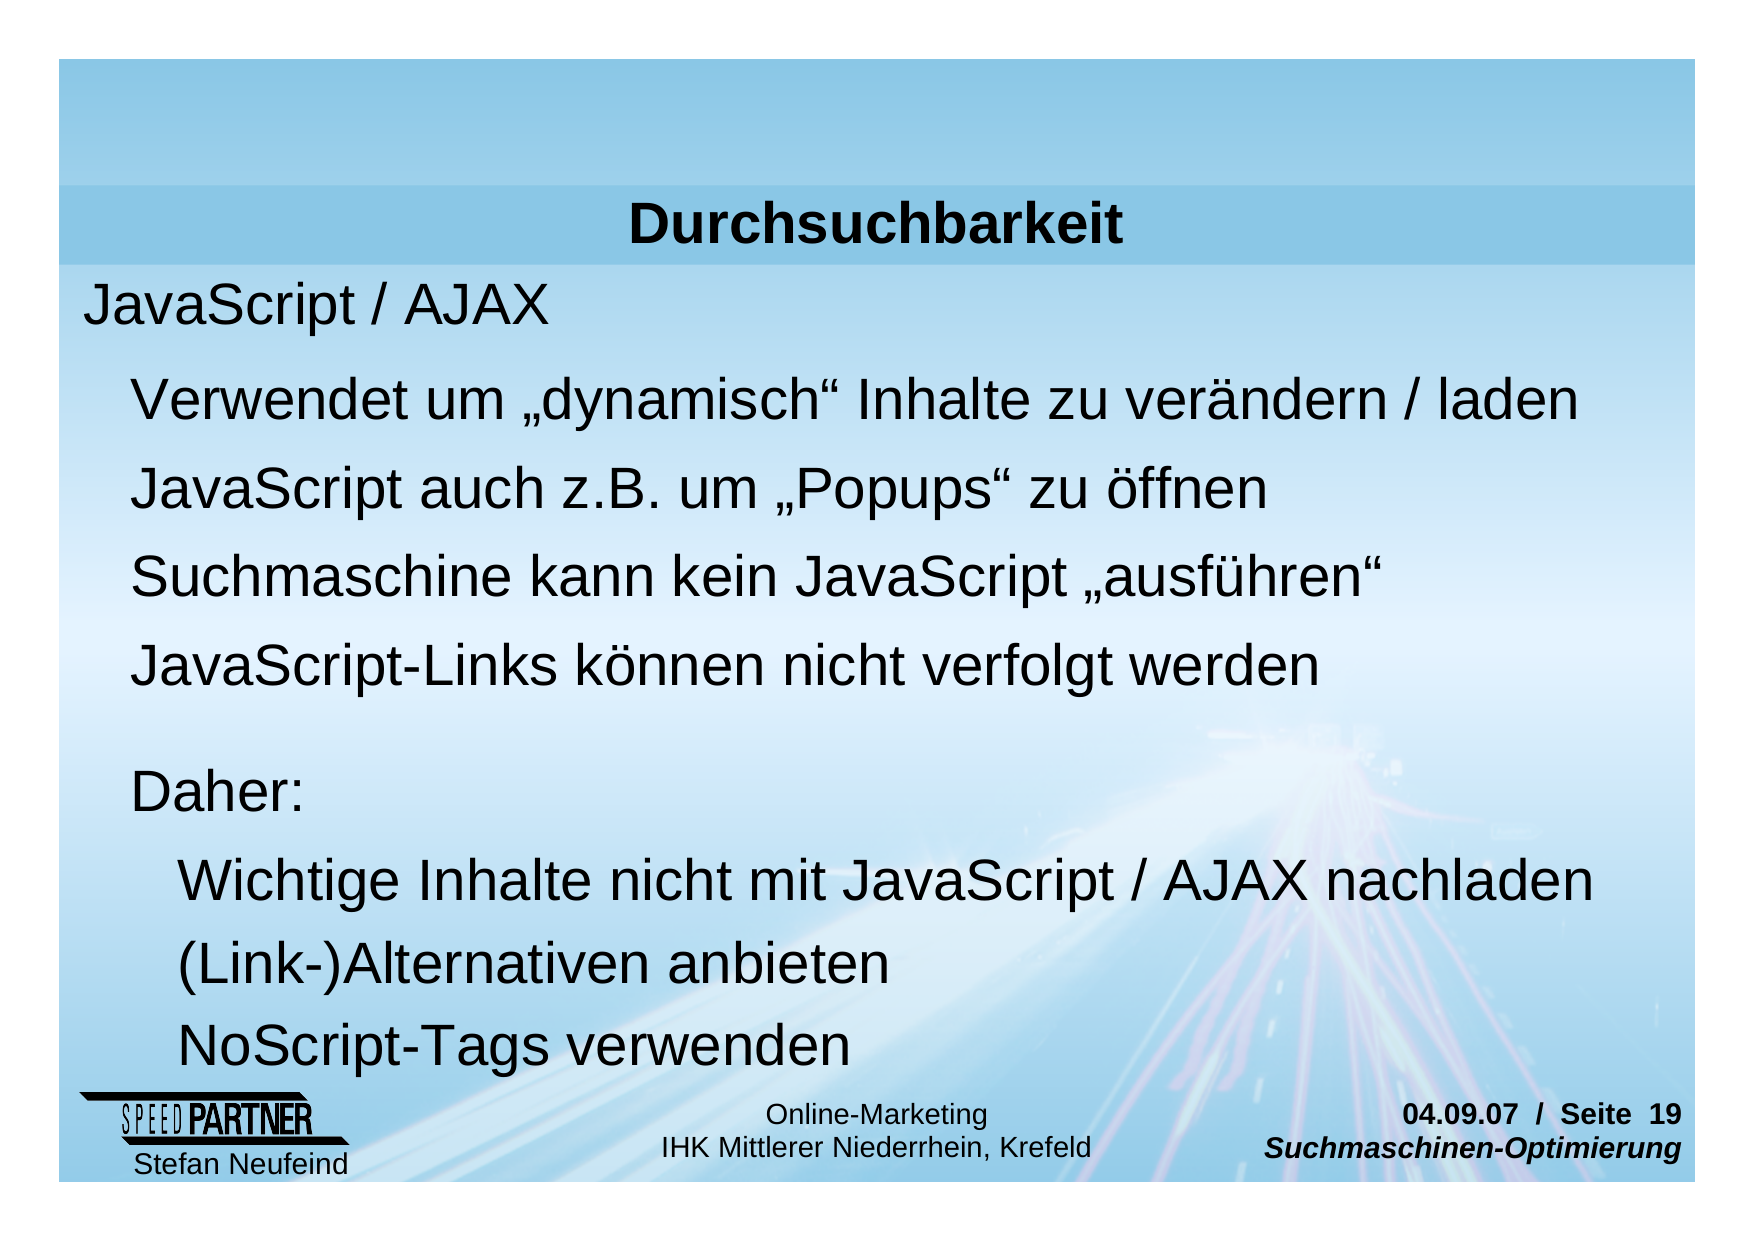

Durchsuchbarkeit
# JavaScript / AJAX
Verwendet um „dynamisch“ Inhalte zu verändern / laden
JavaScript auch z.B. um „Popups“ zu öffnen
Suchmaschine kann kein JavaScript „ausführen“
JavaScript-Links können nicht verfolgt werden
Daher:
Wichtige Inhalte nicht mit JavaScript / AJAX nachladen
(Link-)Alternativen anbieten
NoScript-Tags verwenden